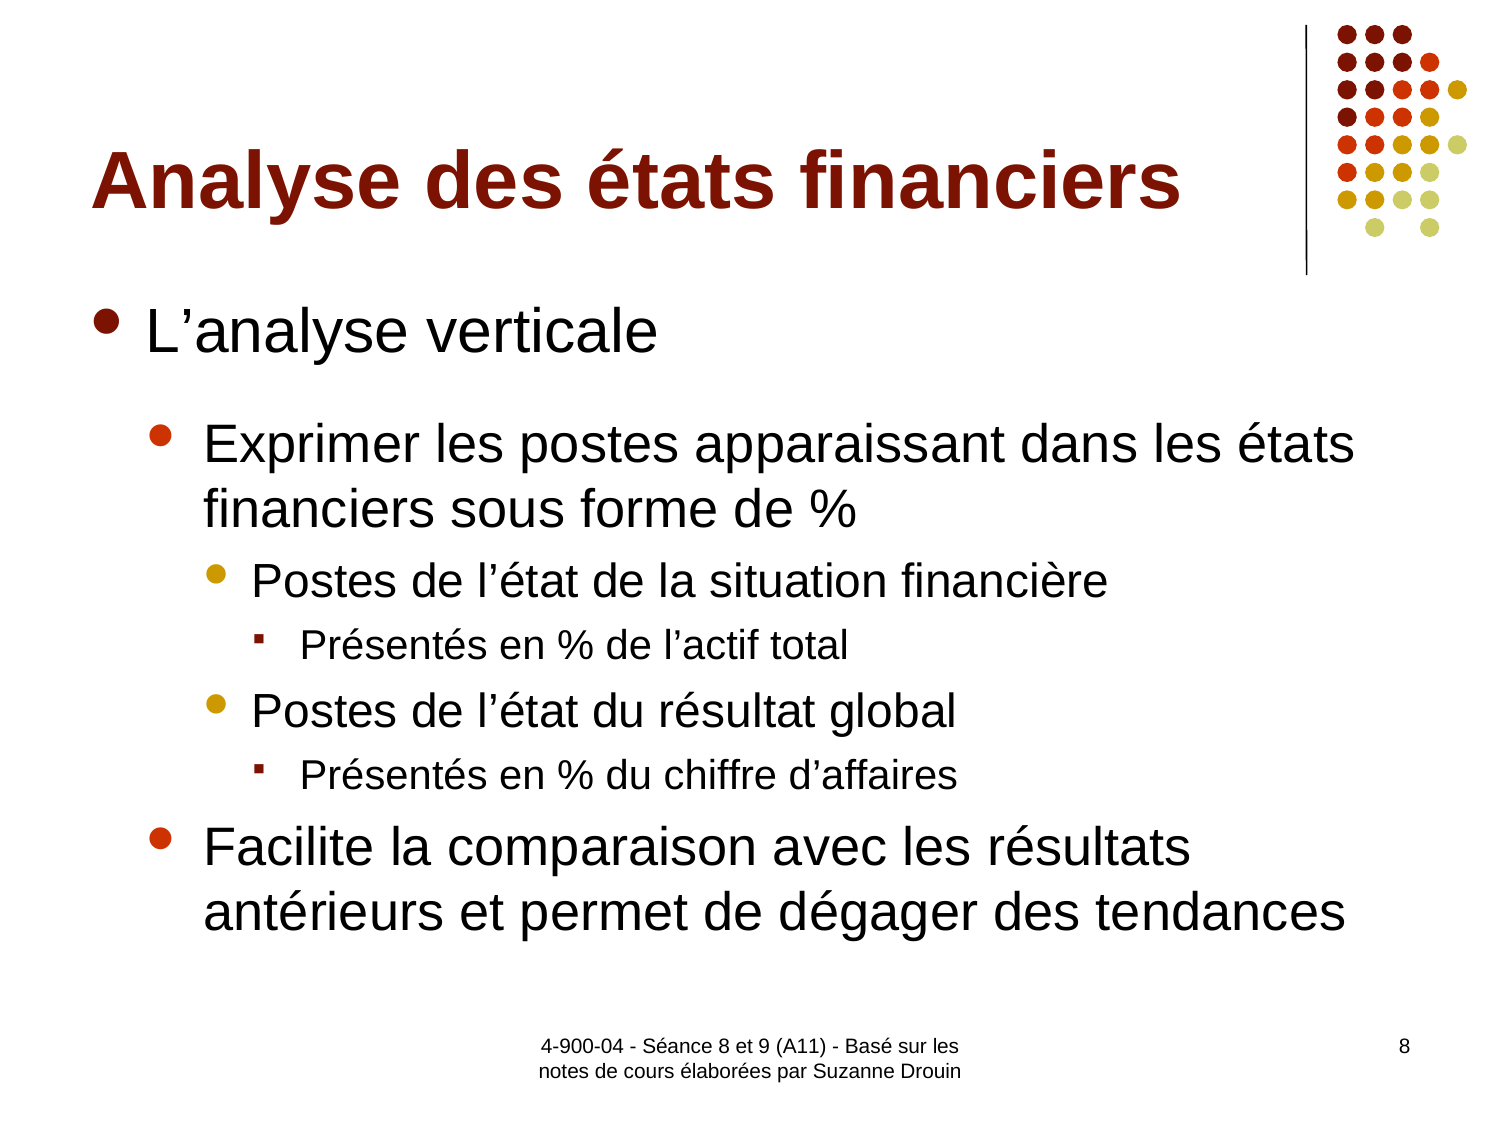

Analyse des états financiers
L’analyse verticale
Exprimer les postes apparaissant dans les états financiers sous forme de %
Postes de l’état de la situation financière
Présentés en % de l’actif total
Postes de l’état du résultat global
Présentés en % du chiffre d’affaires
Facilite la comparaison avec les résultats antérieurs et permet de dégager des tendances
4-900-04 - Séance 8 et 9 (A11) - Basé sur les notes de cours élaborées par Suzanne Drouin